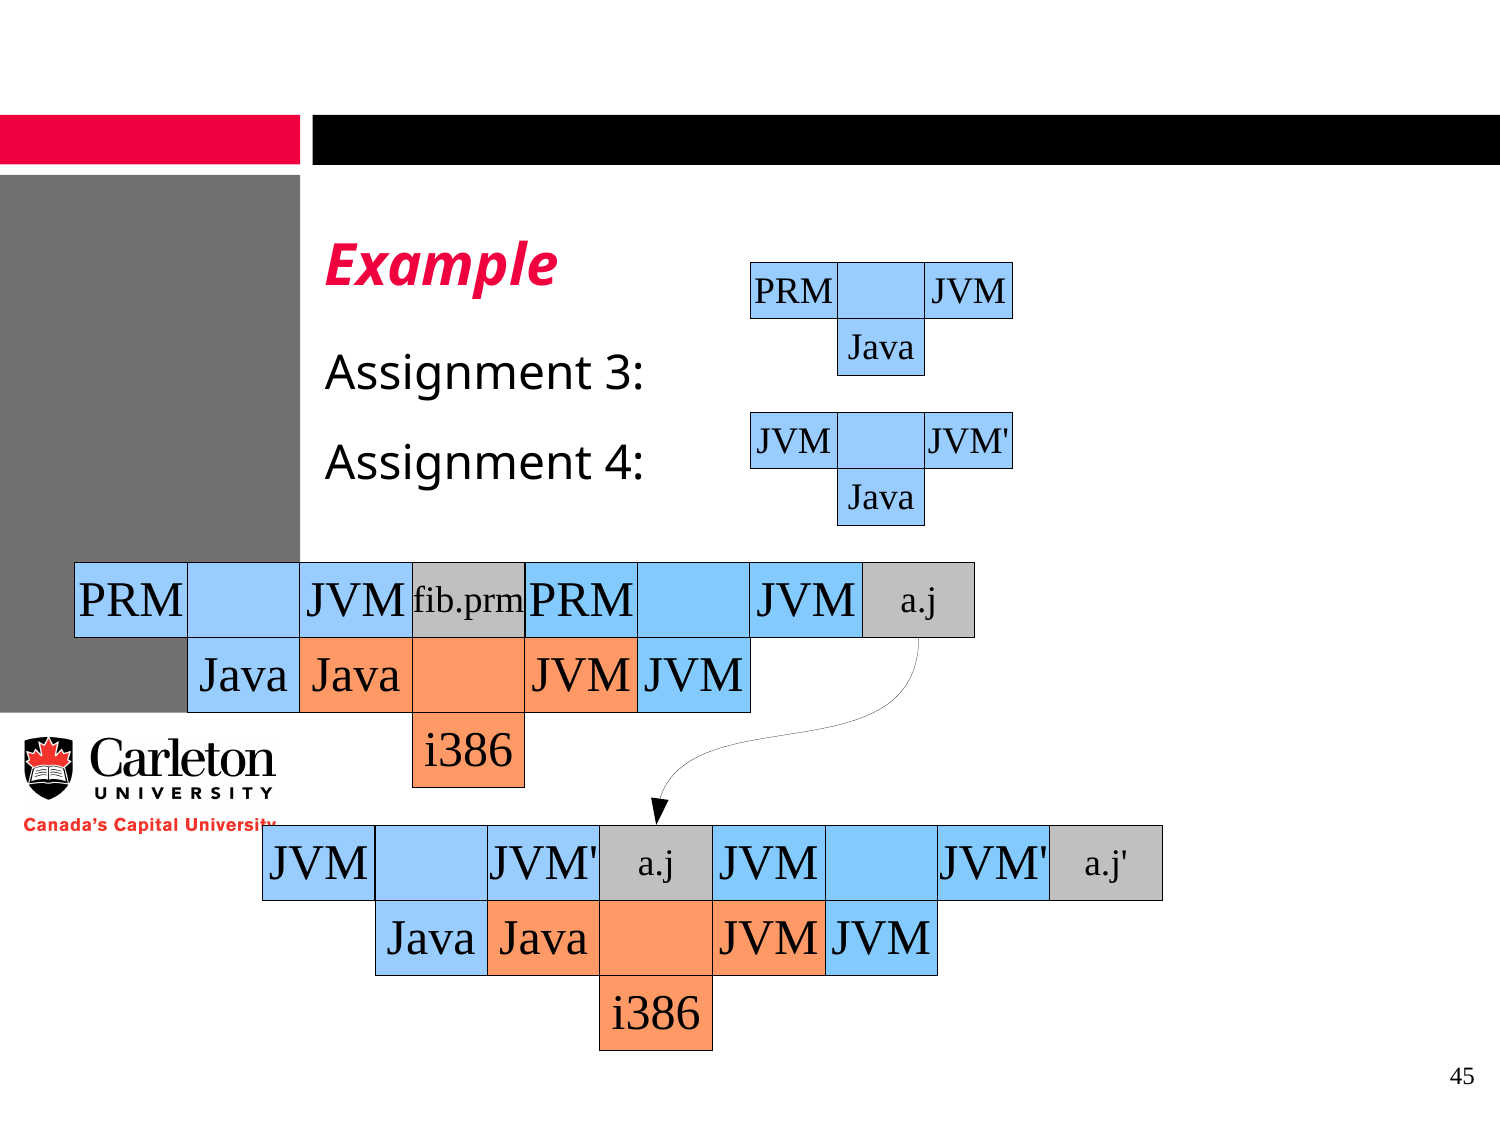

# Example
PRM
JVM
Java
Assignment 3:
Assignment 4:
JVM
JVM'
Java
PRM
JVM
fib.prm
PRM
PRM
JVM
JVM
a.j
Java
Java
JVM
JVM
JVM
i386
JVM
JVM'
a.j
PRM
JVM
JVM
JVM'
a.j'
Java
Java
JVM
JVM
JVM
i386
45